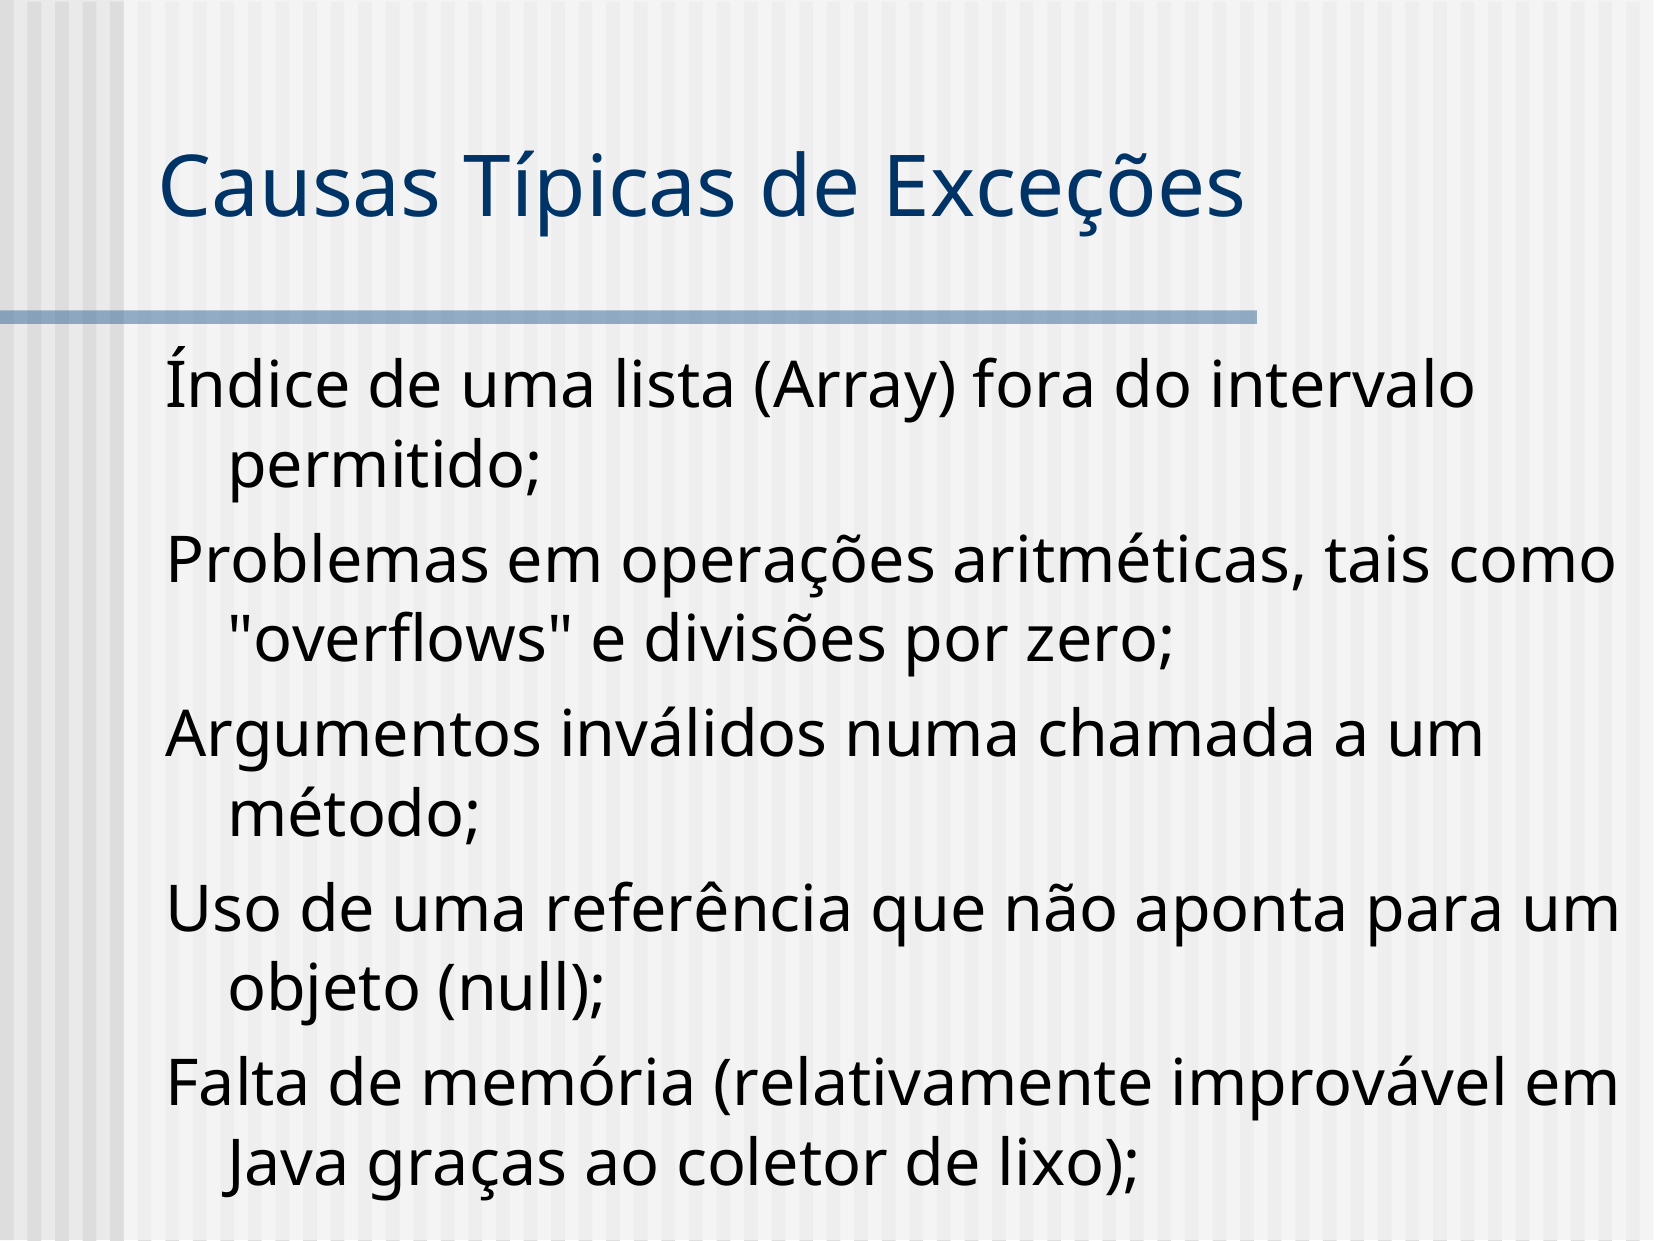

# Causas Típicas de Exceções
Índice de uma lista (Array) fora do intervalo permitido;
Problemas em operações aritméticas, tais como "overflows" e divisões por zero;
Argumentos inválidos numa chamada a um método;
Uso de uma referência que não aponta para um objeto (null);
Falta de memória (relativamente improvável em Java graças ao coletor de lixo);